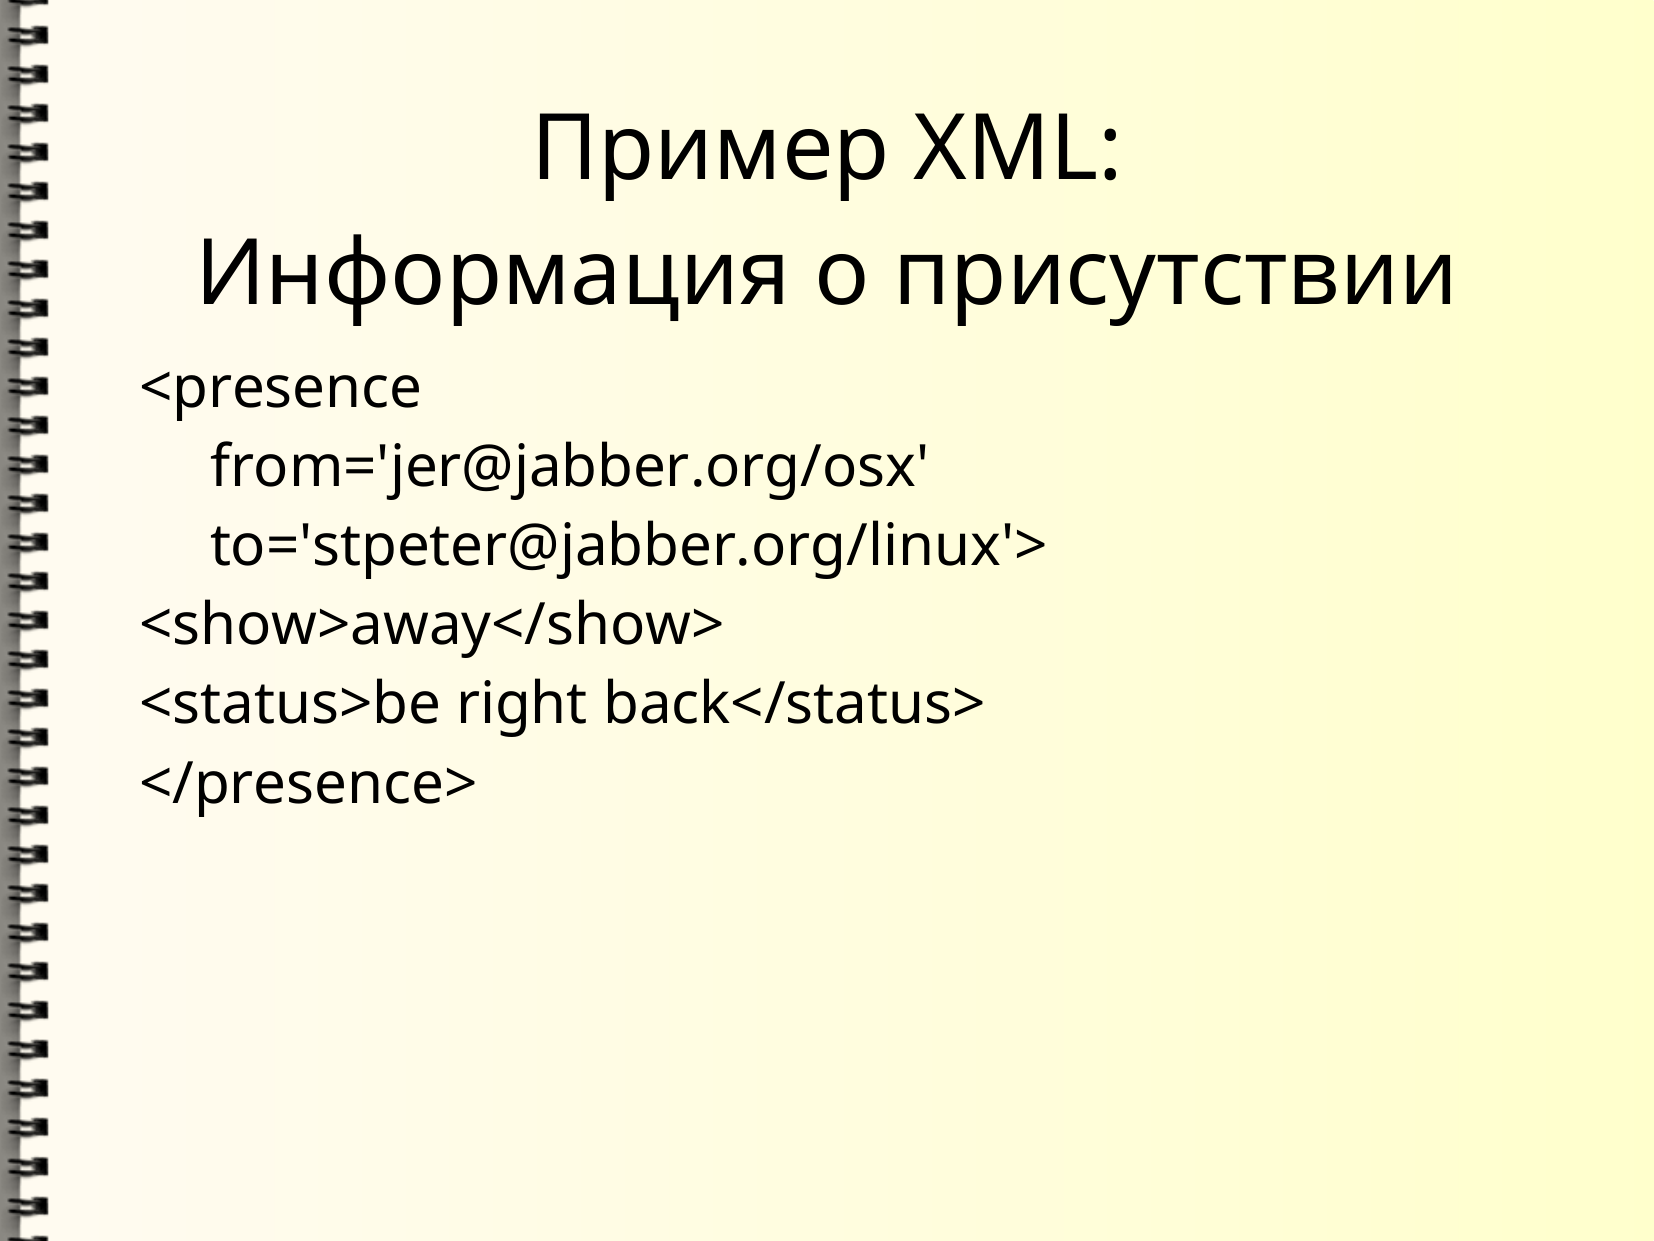

# Пример XML: Информация о присутствии
<presence
from='jer@jabber.org/osx'
to='stpeter@jabber.org/linux'>
<show>away</show>
<status>be right back</status>
</presence>